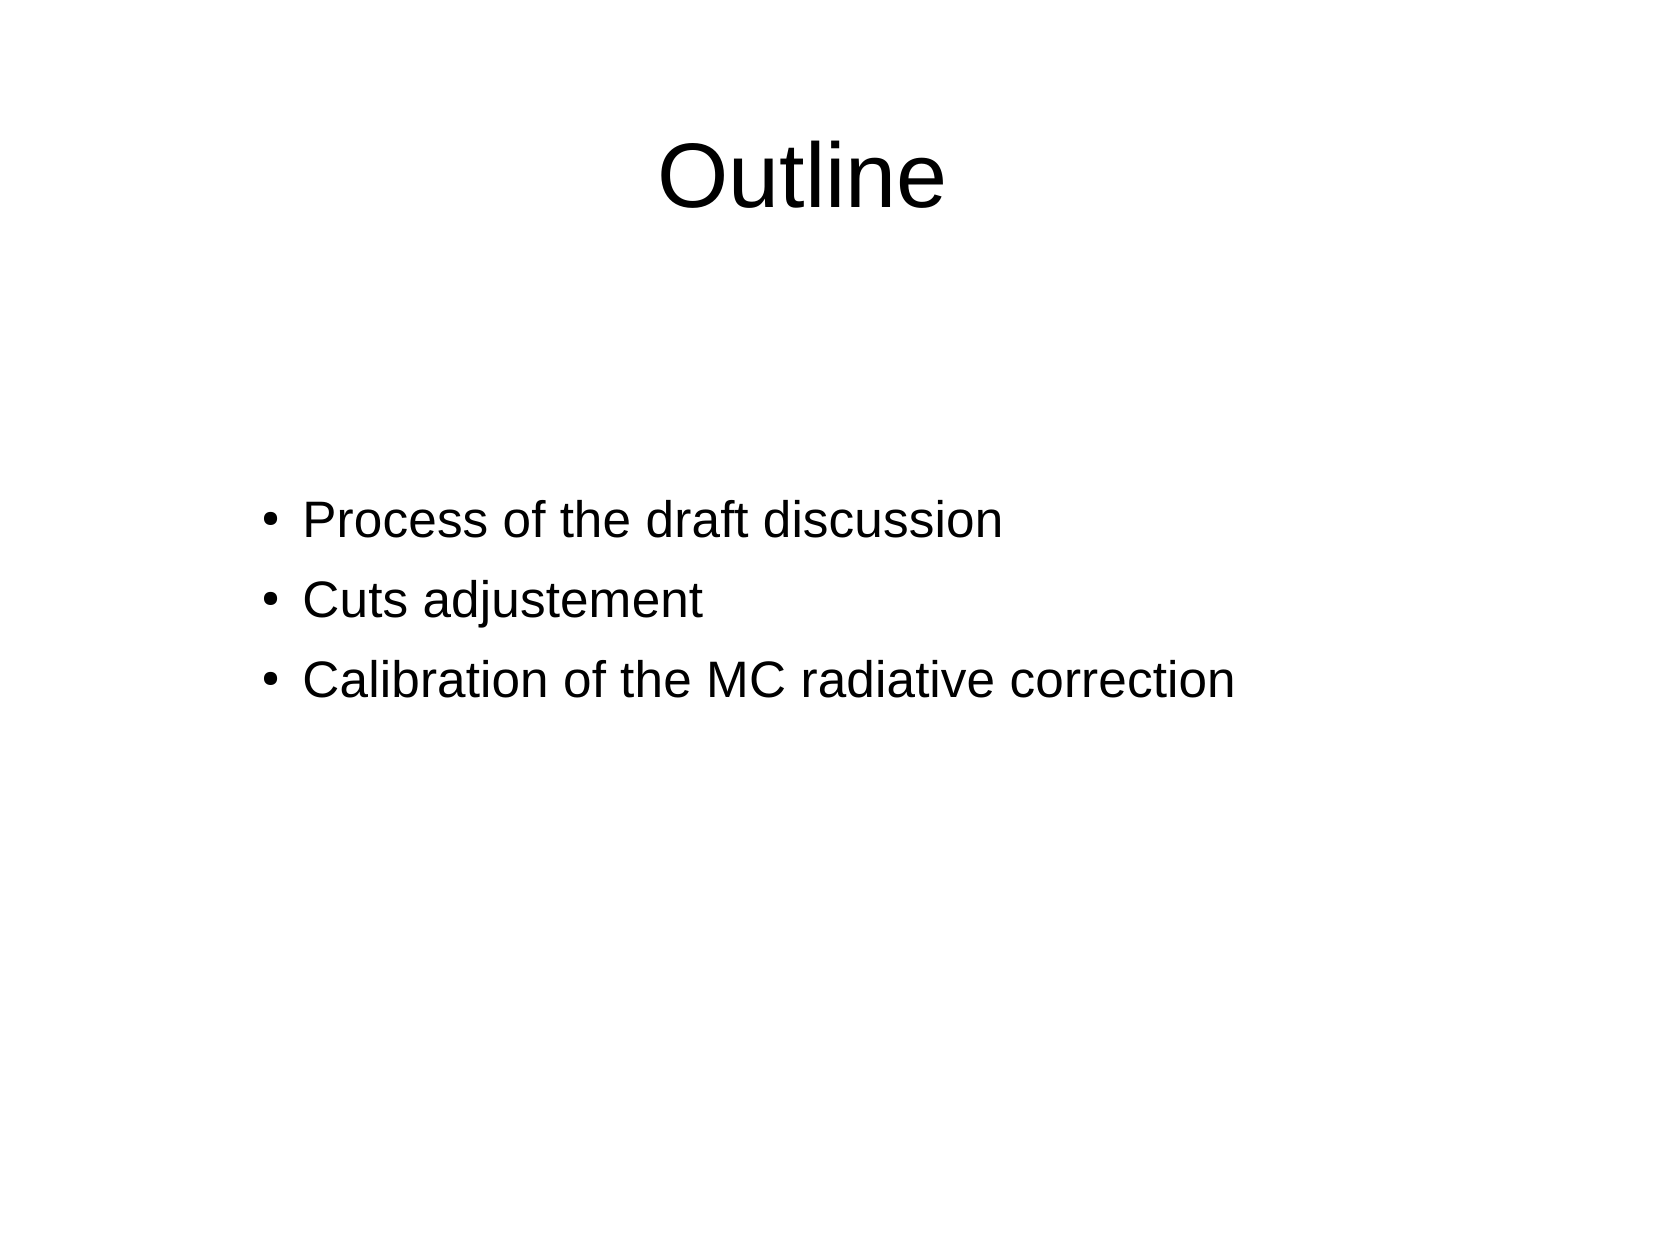

Outline
# Process of the draft discussion
Cuts adjustement
Calibration of the MC radiative correction